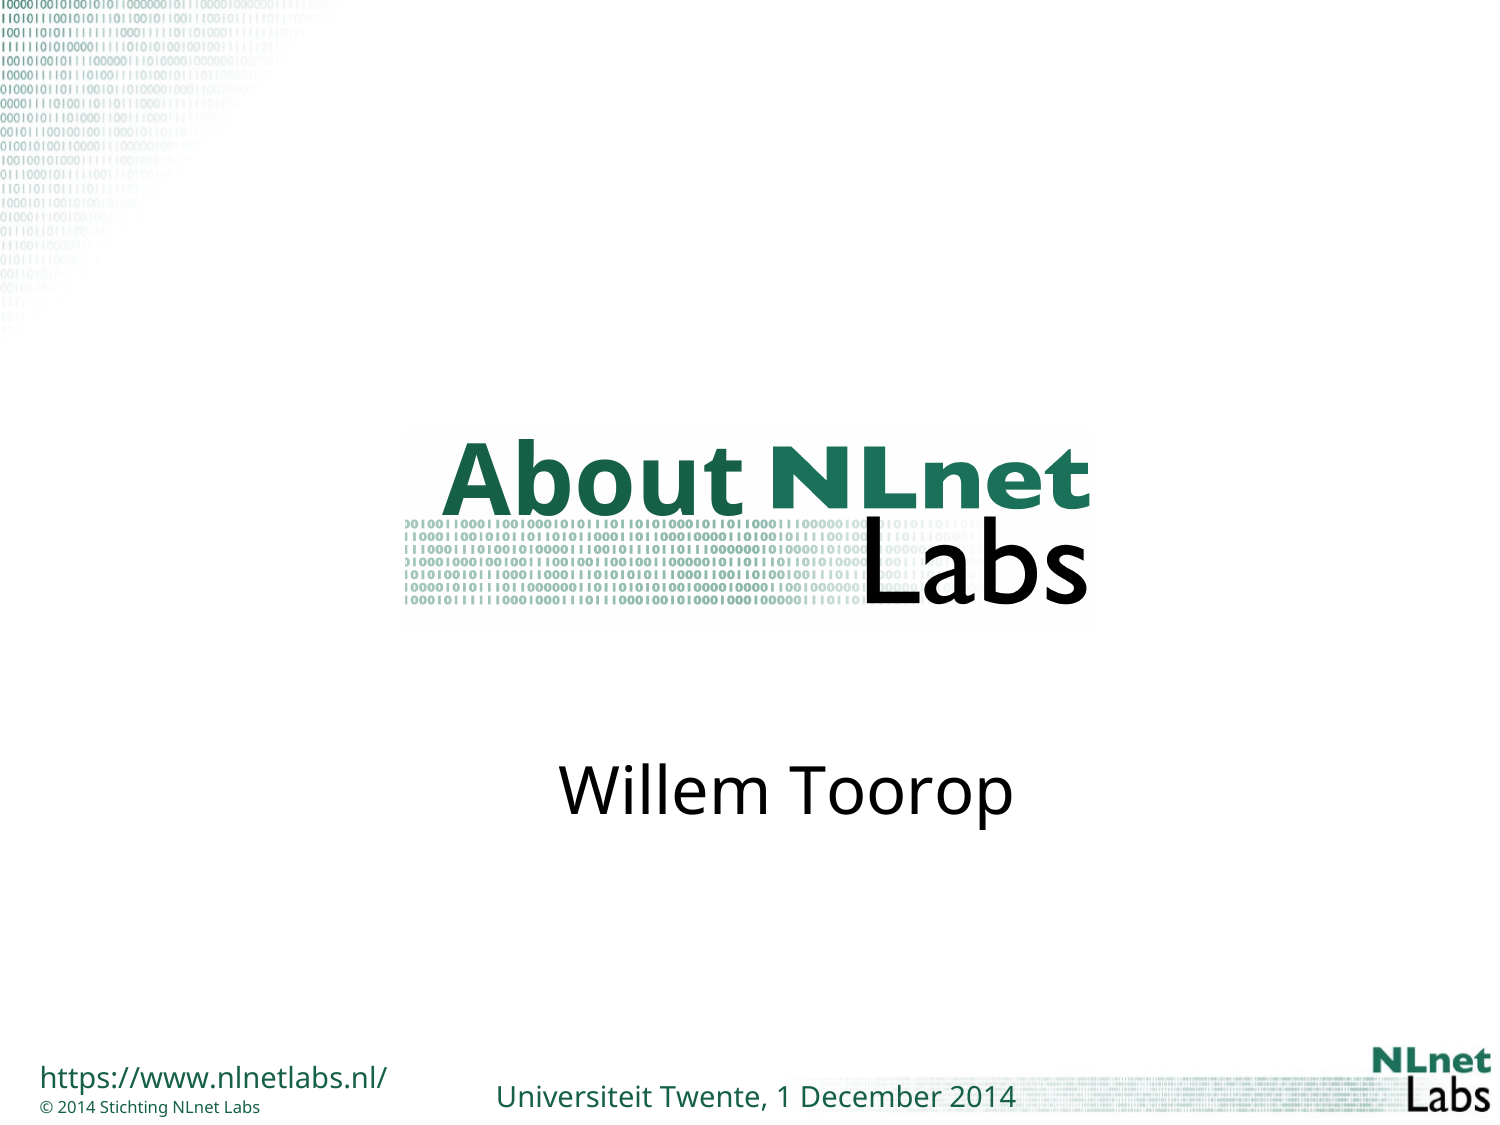

# About
Willem Toorop
Set in Header Footer